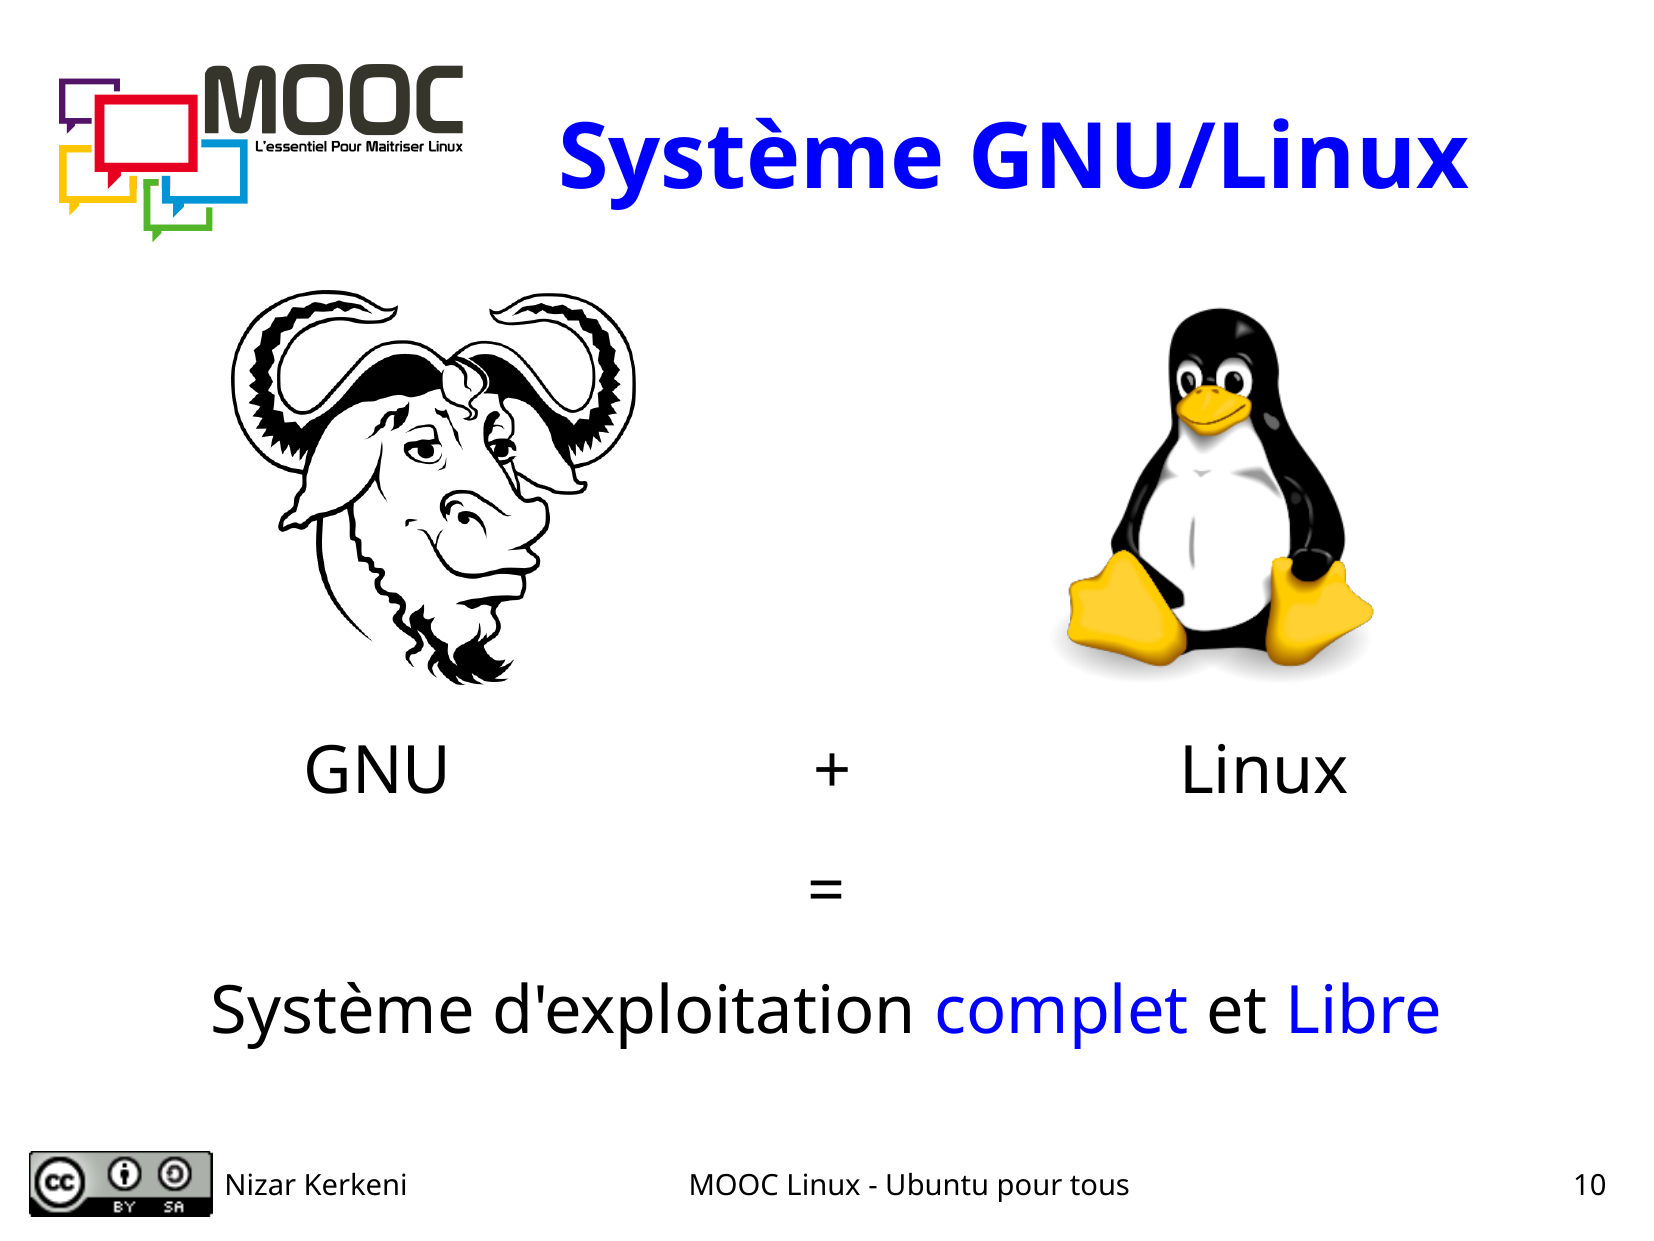

# Système GNU/Linux
GNU + Linux
=
Système d'exploitation complet et Libre
MOOC Linux - Ubuntu pour tous
10